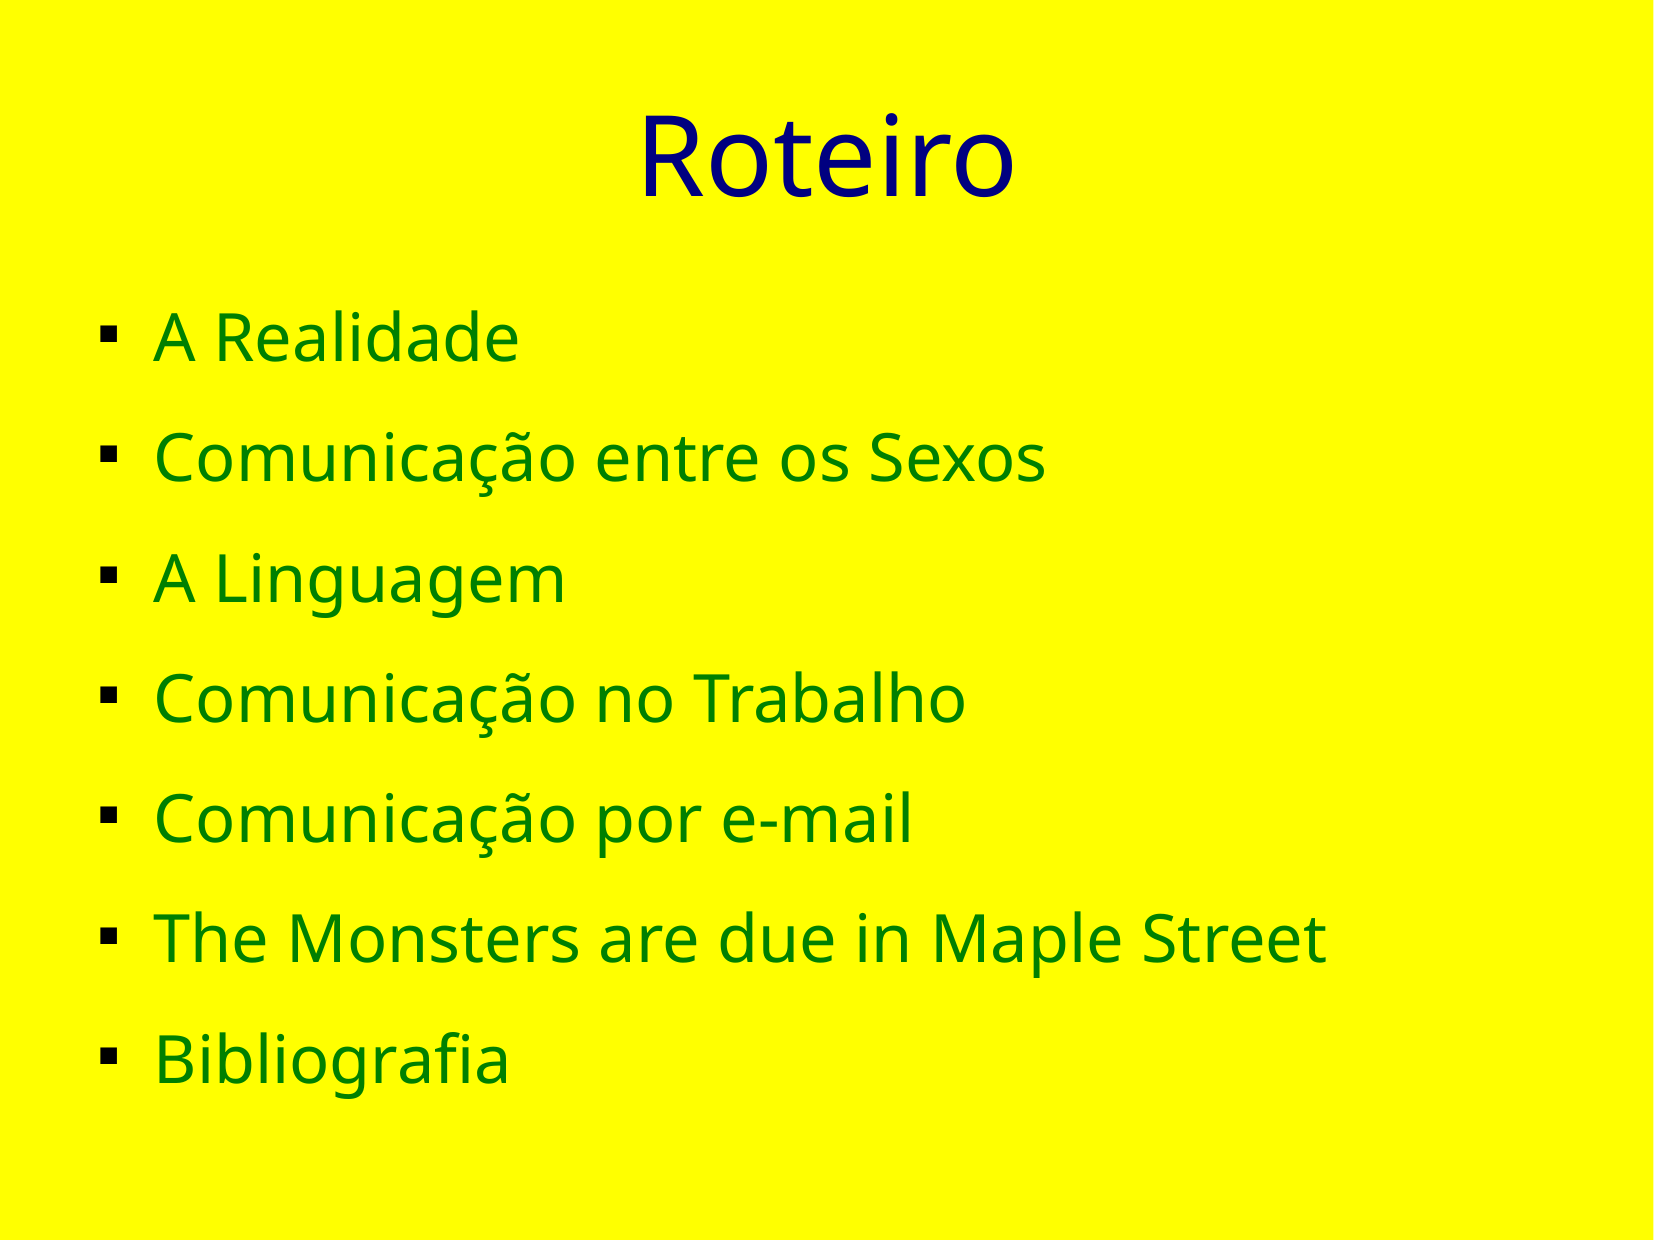

# Roteiro
A Realidade
Comunicação entre os Sexos
A Linguagem
Comunicação no Trabalho
Comunicação por e-mail
The Monsters are due in Maple Street
Bibliografia